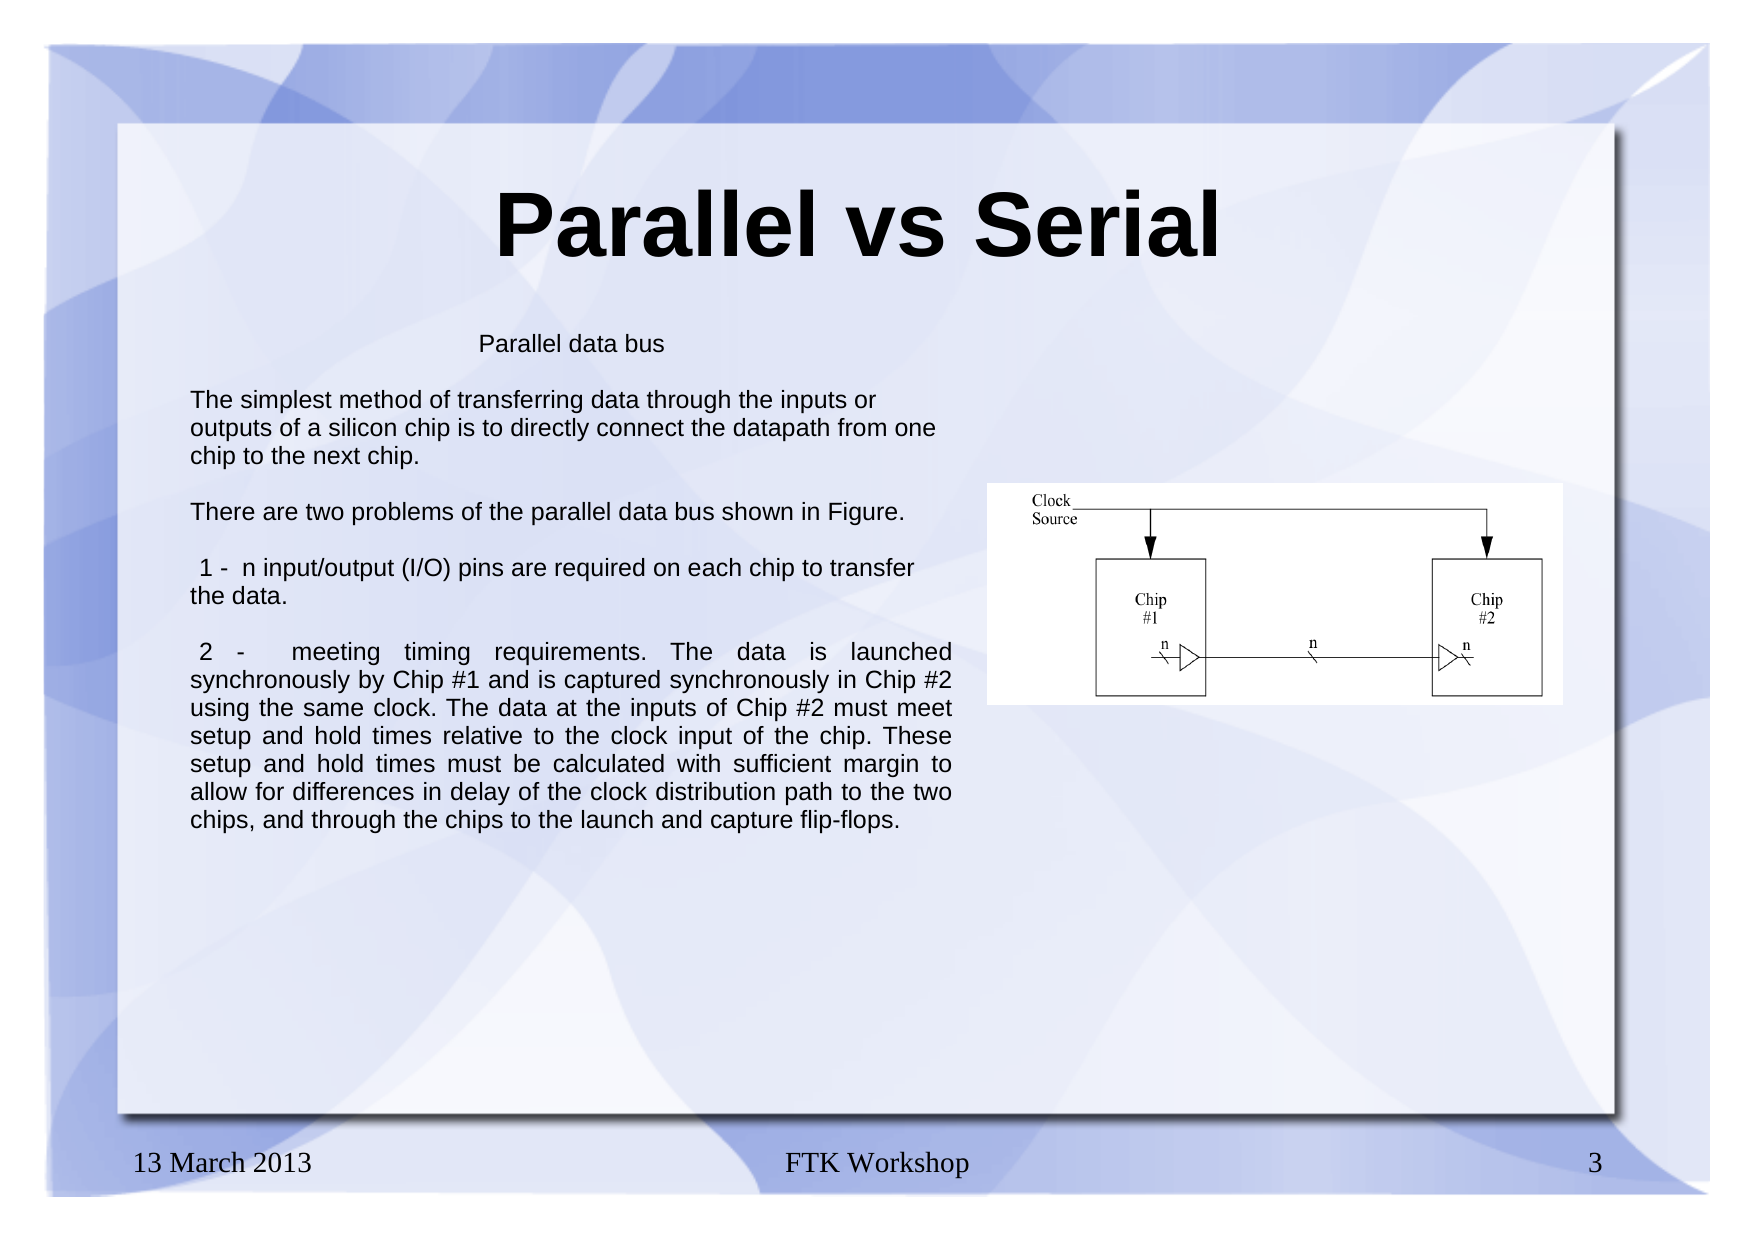

# Parallel vs Serial
Parallel data bus
The simplest method of transferring data through the inputs or outputs of a silicon chip is to directly connect the datapath from one chip to the next chip.
There are two problems of the parallel data bus shown in Figure.
1 - n input/output (I/O) pins are required on each chip to transfer the data.
2 - meeting timing requirements. The data is launched synchronously by Chip #1 and is captured synchronously in Chip #2 using the same clock. The data at the inputs of Chip #2 must meet setup and hold times relative to the clock input of the chip. These setup and hold times must be calculated with sufficient margin to allow for differences in delay of the clock distribution path to the two chips, and through the chips to the launch and capture flip-flops.
13 March 2013
FTK Workshop
3